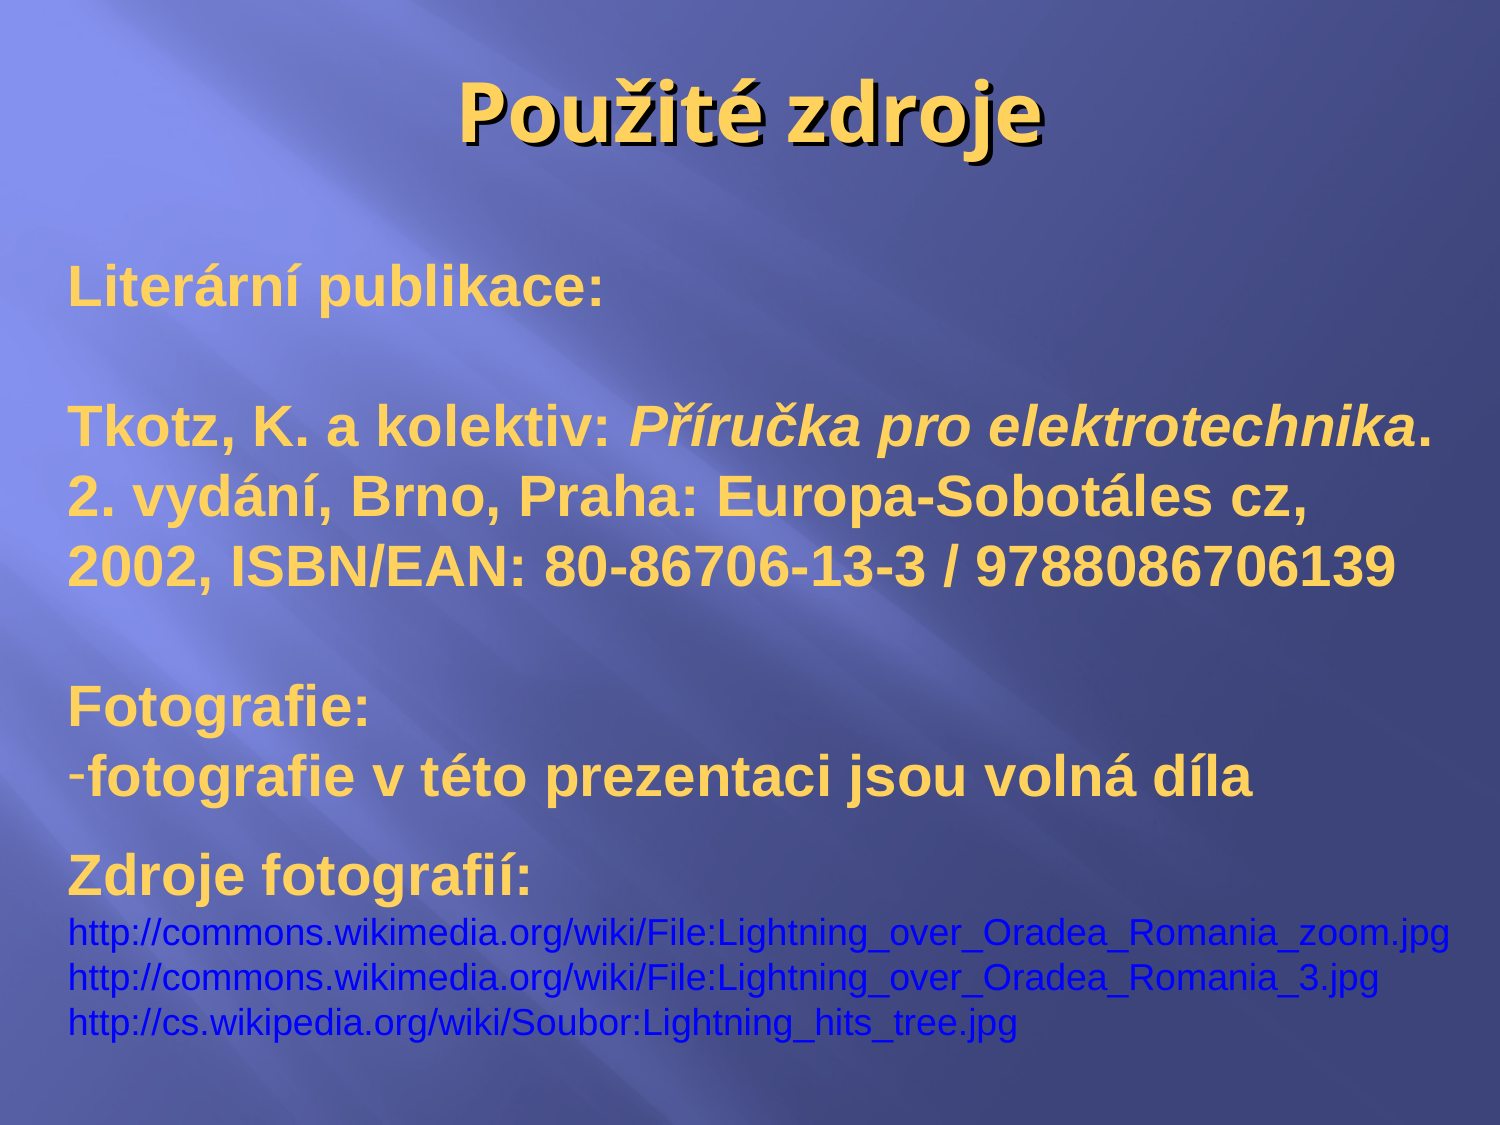

# Použité zdroje
Literární publikace:
Tkotz, K. a kolektiv: Příručka pro elektrotechnika. 2. vydání, Brno, Praha: Europa-Sobotáles cz, 2002, ISBN/EAN: 80-86706-13-3 / 9788086706139
Fotografie:
fotografie v této prezentaci jsou volná díla
Zdroje fotografií:
http://commons.wikimedia.org/wiki/File:Lightning_over_Oradea_Romania_zoom.jpg
http://commons.wikimedia.org/wiki/File:Lightning_over_Oradea_Romania_3.jpg
http://cs.wikipedia.org/wiki/Soubor:Lightning_hits_tree.jpg